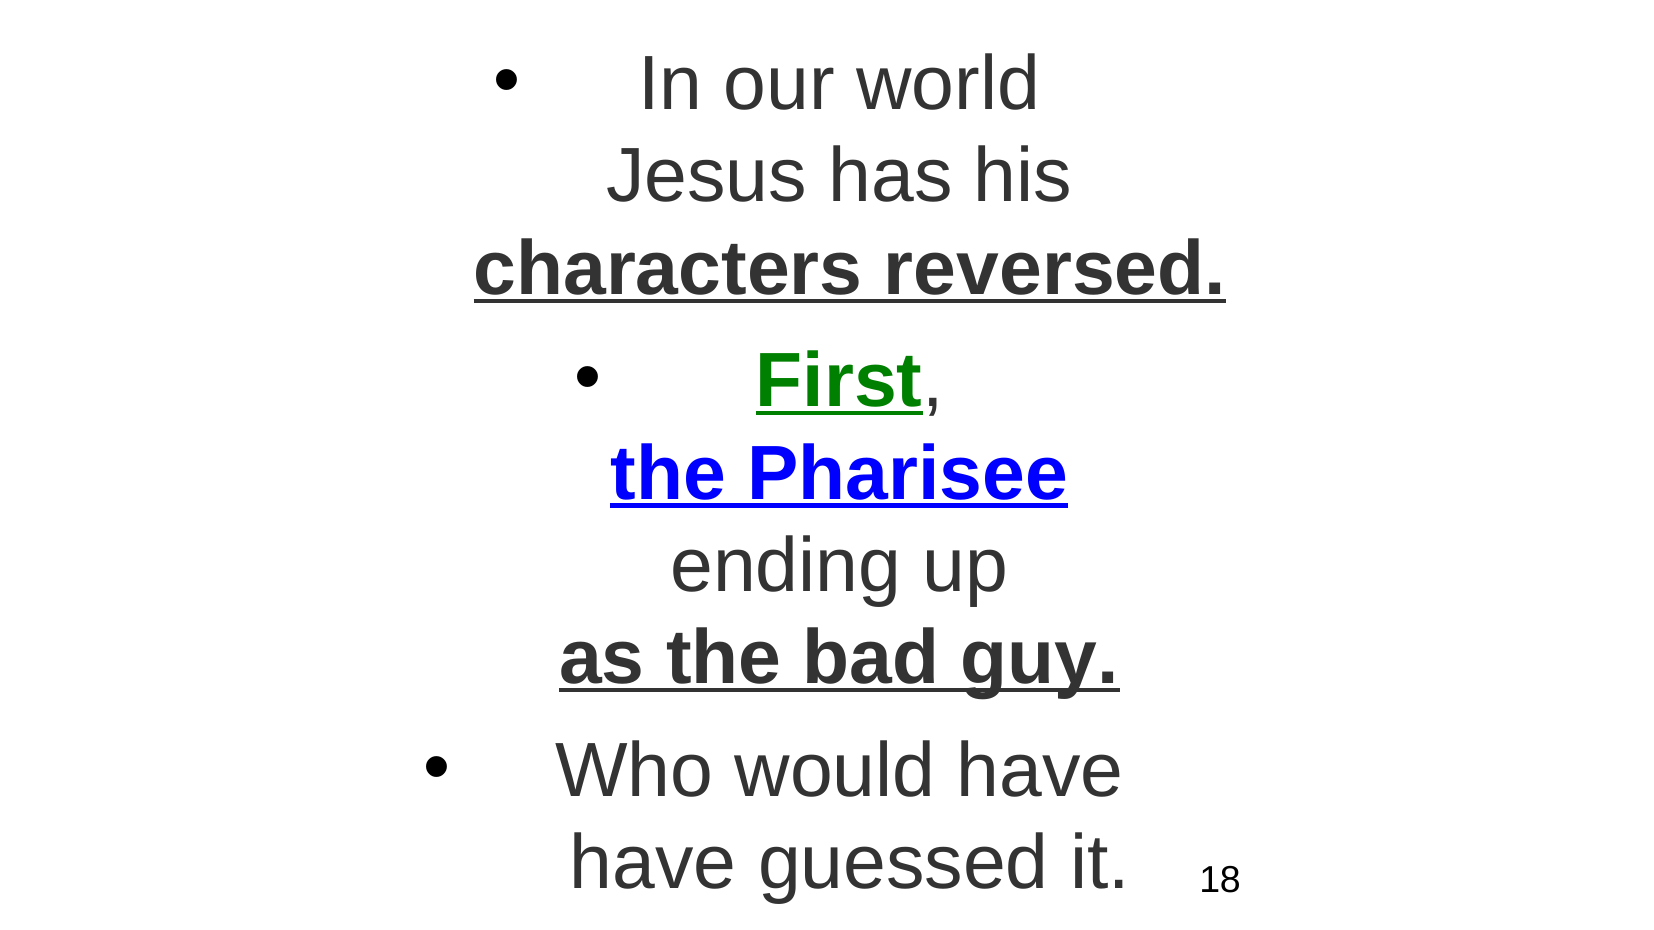

# In our world Jesus has his characters reversed.
 First,
the Pharisee
ending up
as the bad guy.
Who would have
have guessed it.
18